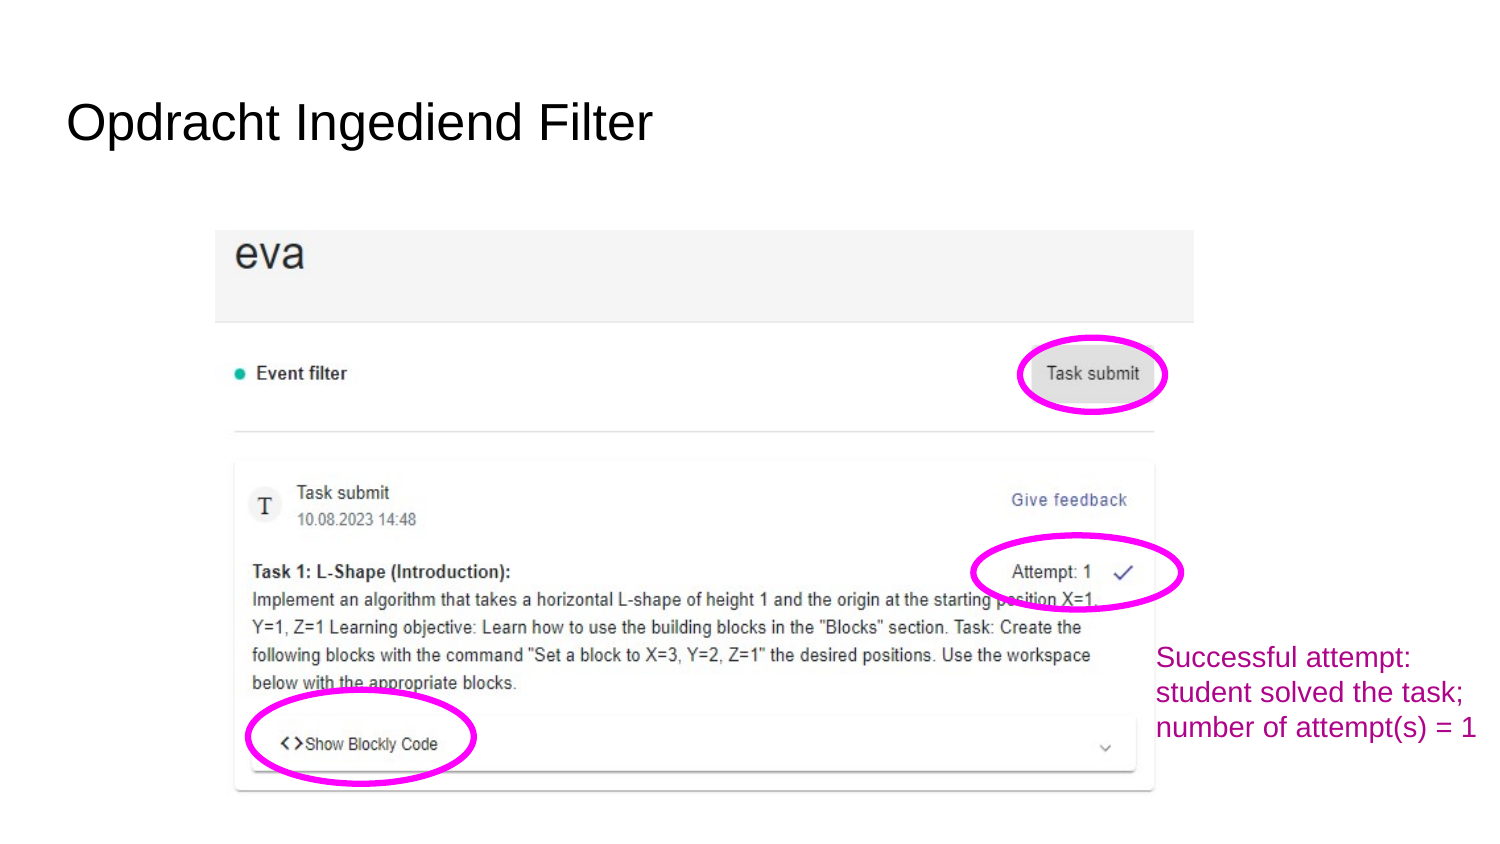

# Opdracht Ingediend Filter
Successful attempt: student solved the task; number of attempt(s) = 1